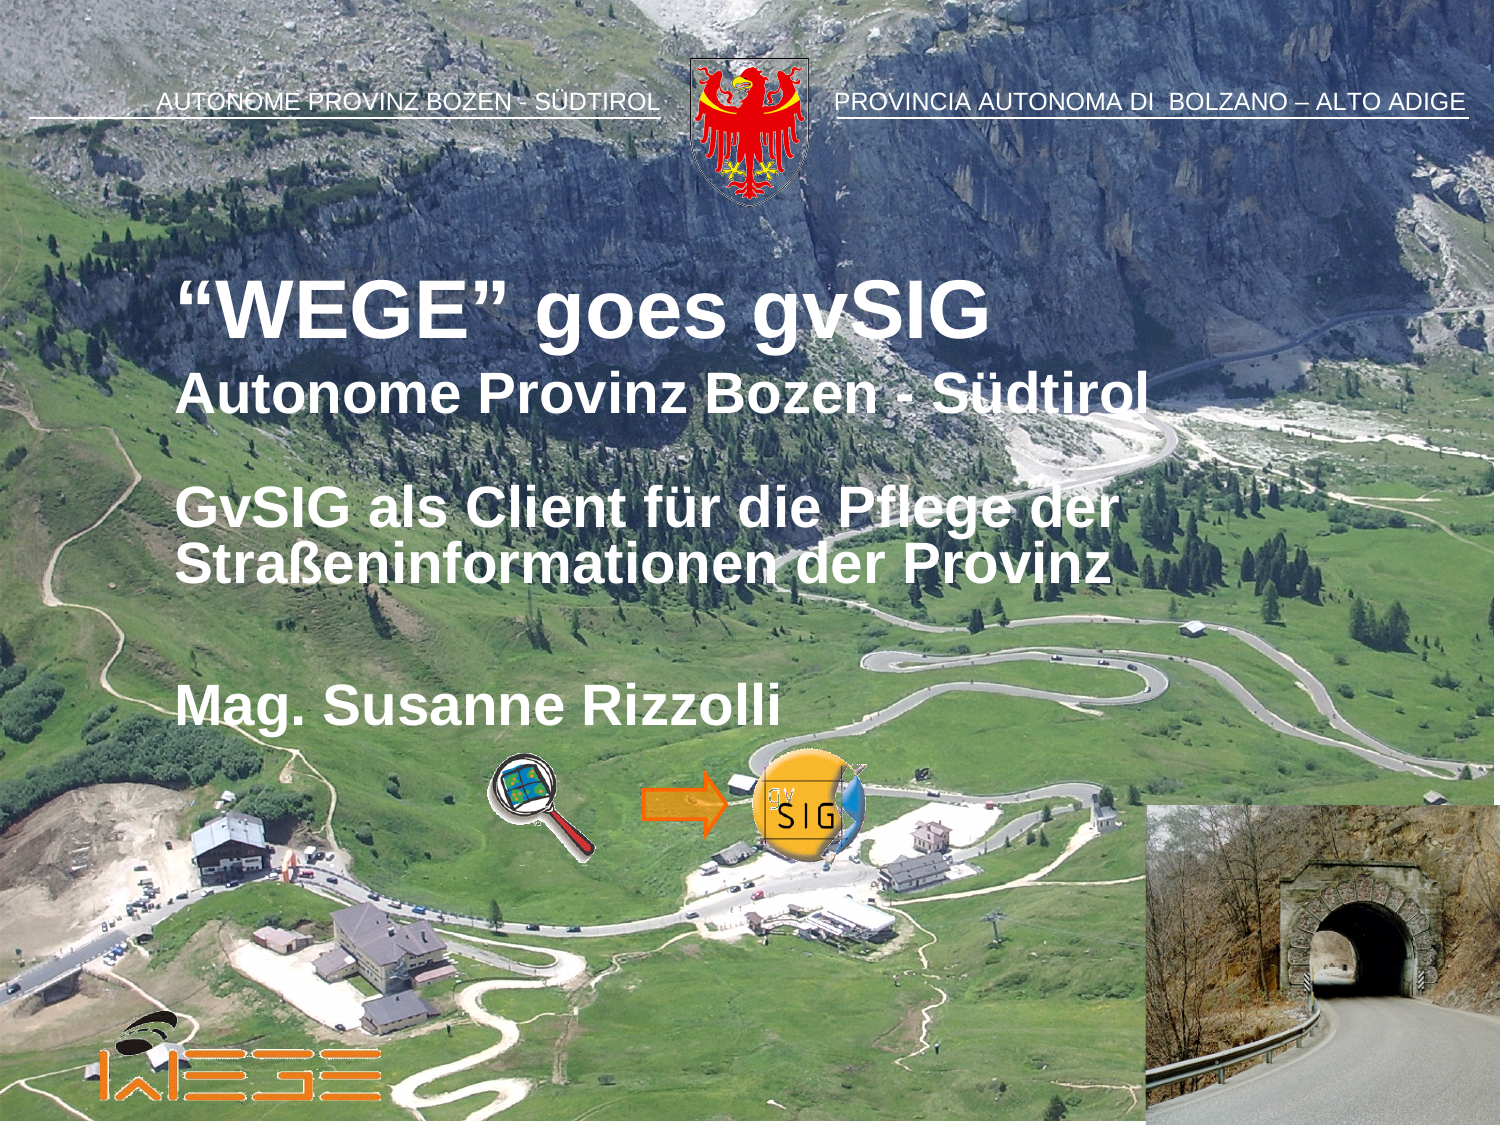

# “WEGE” goes gvSIG Autonome Provinz Bozen - Südtirol
GvSIG als Client für die Pflege der Straßeninformationen der Provinz
Mag. Susanne Rizzolli